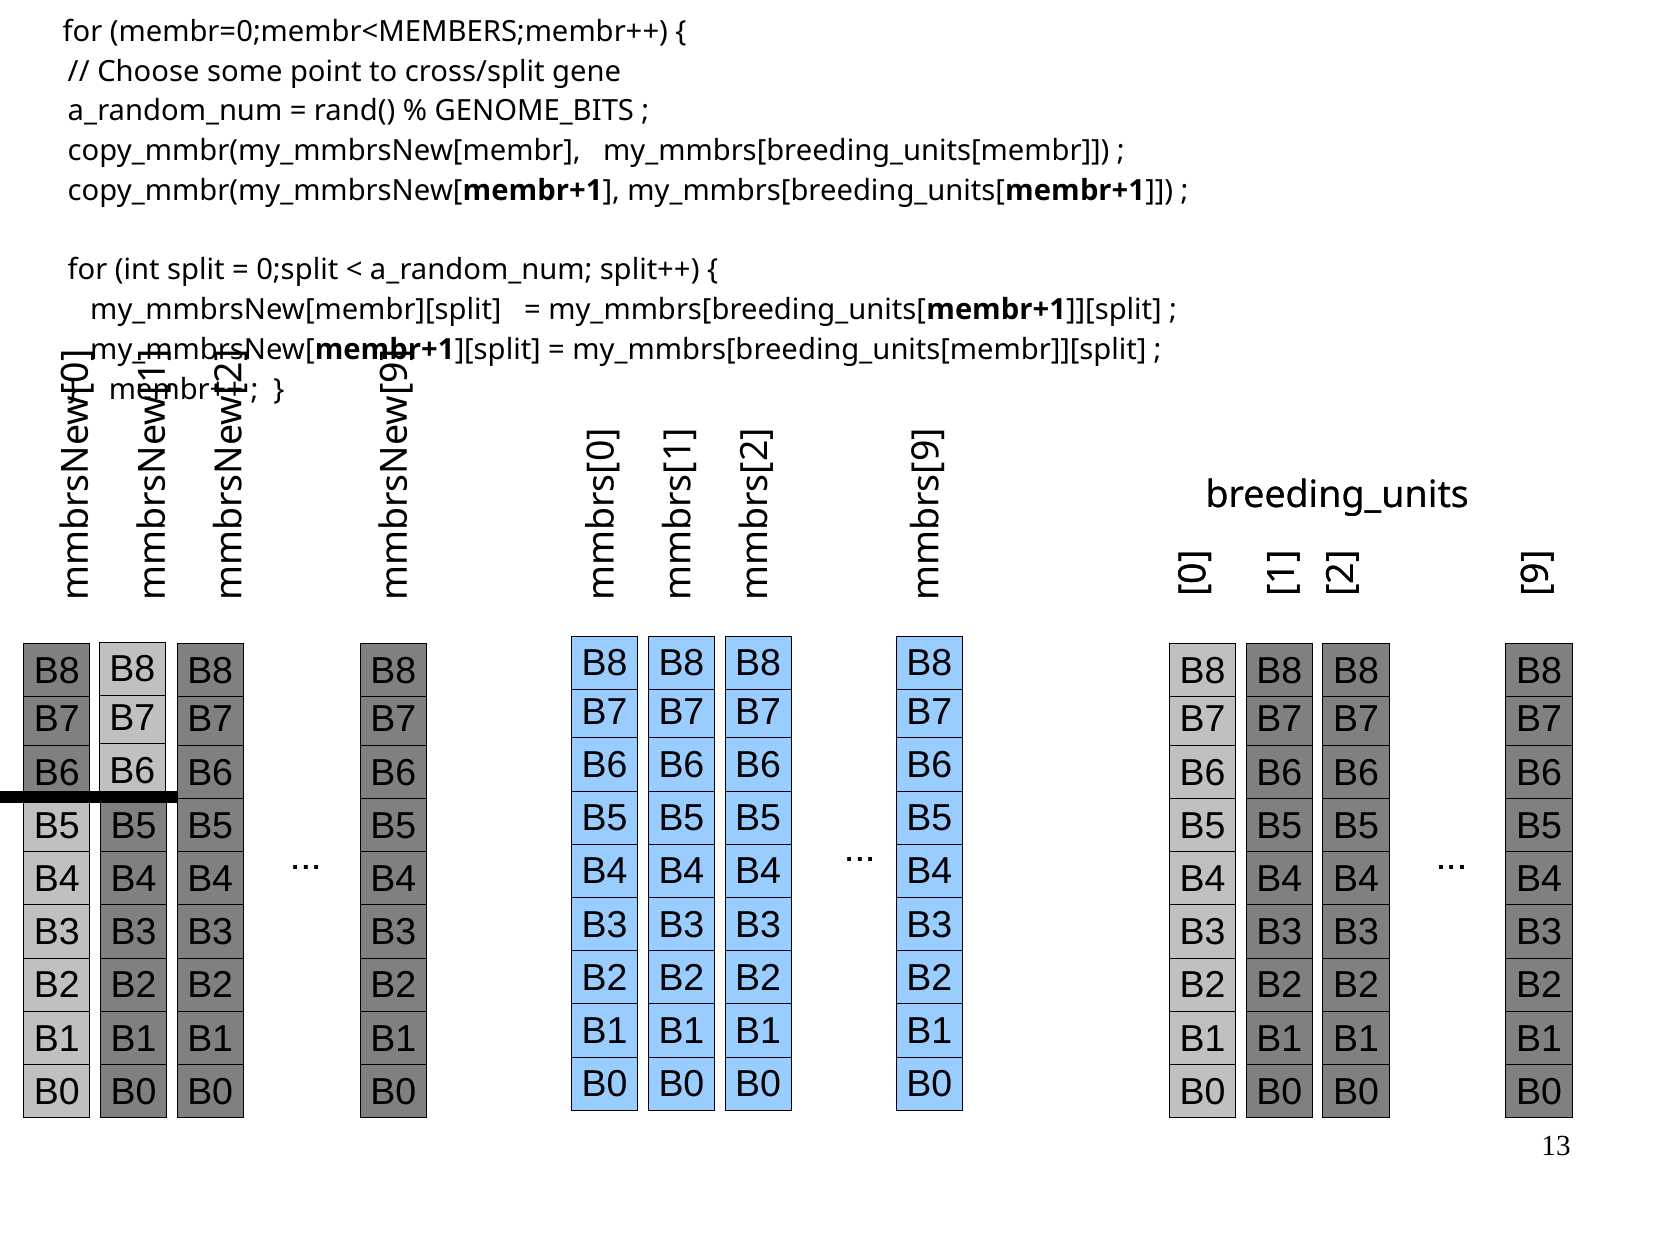

for (membr=0;membr<MEMBERS;membr++) {
 // Choose some point to cross/split gene
 a_random_num = rand() % GENOME_BITS ;
 copy_mmbr(my_mmbrsNew[membr], my_mmbrs[breeding_units[membr]]) ;
 copy_mmbr(my_mmbrsNew[membr+1], my_mmbrs[breeding_units[membr+1]]) ;
 for (int split = 0;split < a_random_num; split++) {
 my_mmbrsNew[membr][split] = my_mmbrs[breeding_units[membr+1]][split] ;
 my_mmbrsNew[membr+1][split] = my_mmbrs[breeding_units[membr]][split] ;
 } membr++ ; }
mmbrsNew[2]
mmbrsNew[9]
mmbrsNew[0]
mmbrsNew[1]
breeding_units
breeding_units
[0]
[0]
[1]
[1]
[2]
[2]
[9]
[9]
mmbrs[0]
mmbrs[1]
mmbrs[2]
mmbrs[9]
B8
B8
B8
B8
B8
B8
B8
B8
B8
B8
B8
B8
B7
B7
B7
B7
B7
B7
B7
B7
B7
B7
B7
B7
B6
B6
B6
B6
B6
B6
B6
B6
B6
B6
B6
B6
B5
B5
B5
B5
B5
B5
B5
B5
B5
B5
B5
B5
...
...
...
...
...
...
B4
B4
B4
B4
B4
B4
B4
B4
B4
B4
B4
B4
B3
B3
B3
B3
B3
B3
B3
B3
B3
B3
B3
B3
B2
B2
B2
B2
B2
B2
B2
B2
B2
B2
B2
B2
B1
B1
B1
B1
B1
B1
B1
B1
B1
B1
B1
B1
B0
B0
B0
B0
B0
B0
B0
B0
B0
B0
B0
B0
13